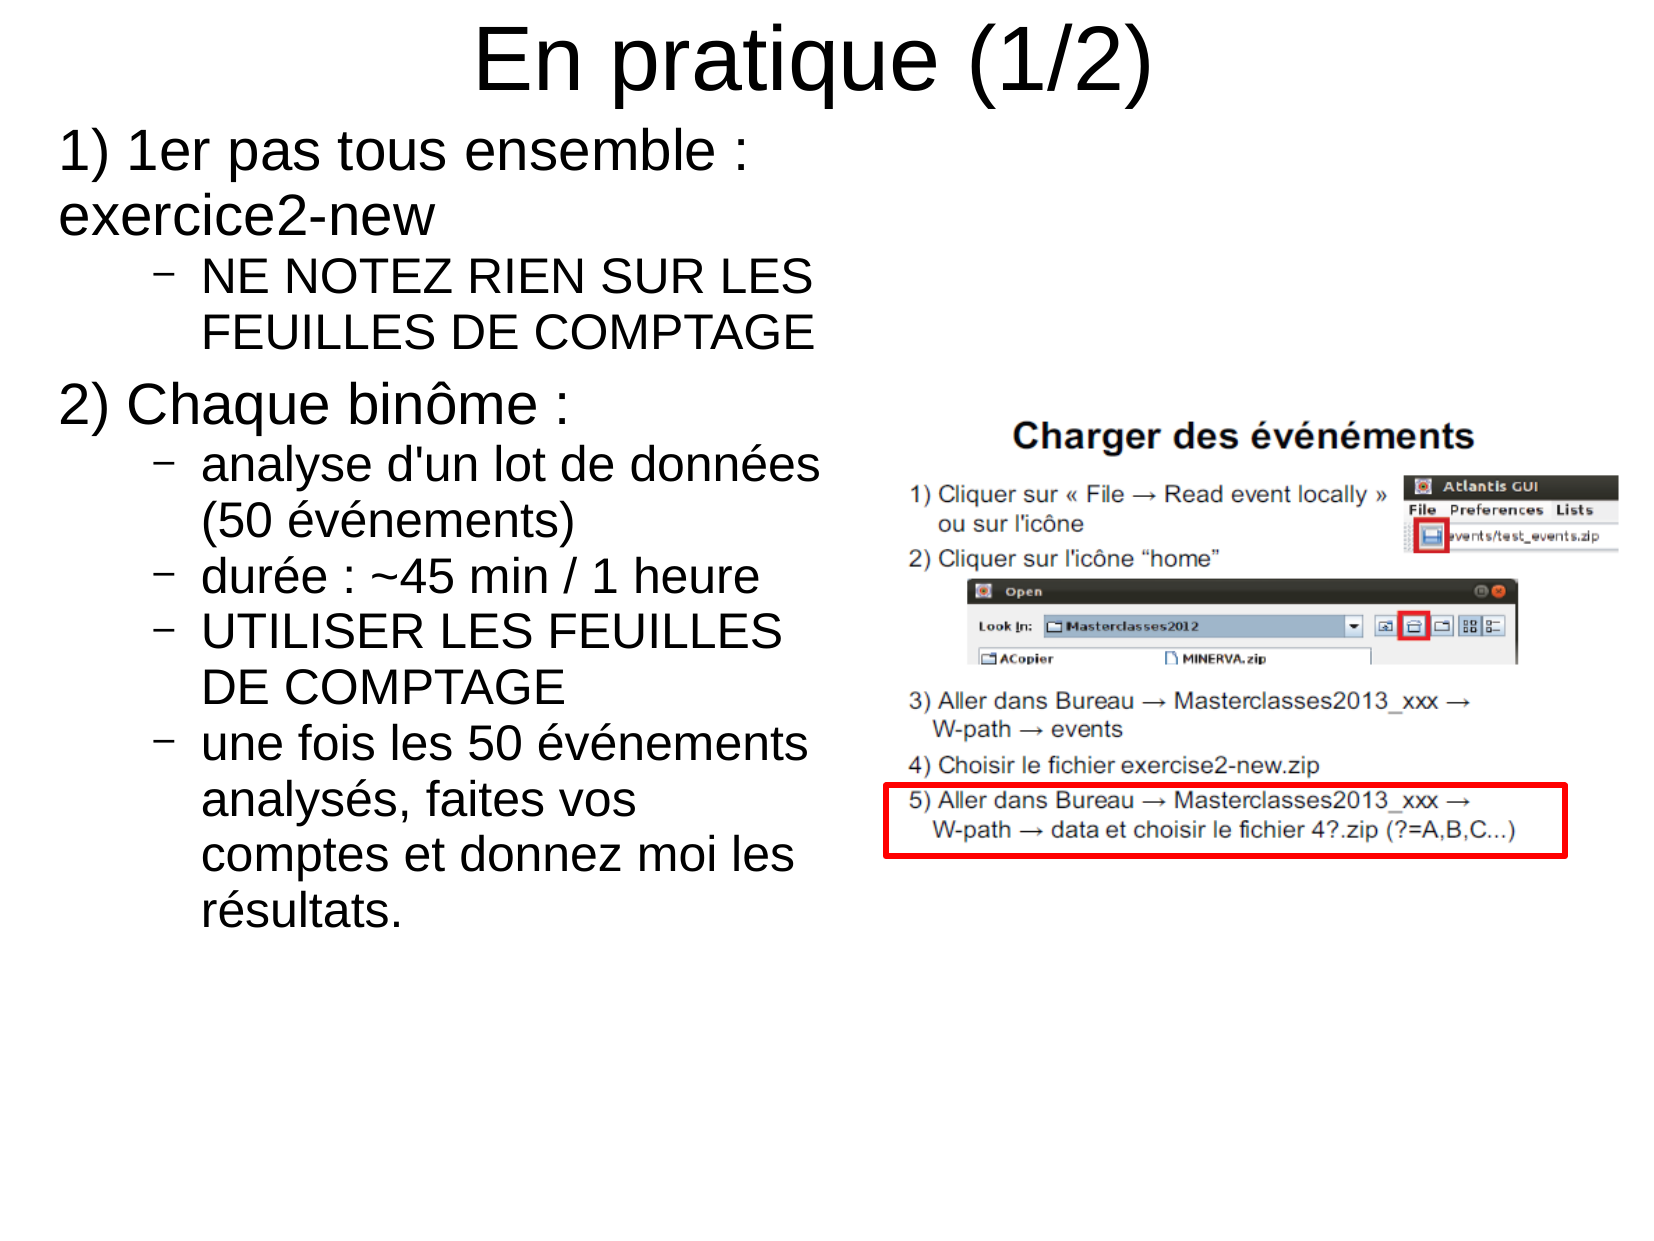

# En pratique (1/2)
1) 1er pas tous ensemble : exercice2-new
NE NOTEZ RIEN SUR LES FEUILLES DE COMPTAGE
2) Chaque binôme :
analyse d'un lot de données (50 événements)
durée : ~45 min / 1 heure
UTILISER LES FEUILLES DE COMPTAGE
une fois les 50 événements analysés, faites vos comptes et donnez moi les résultats.